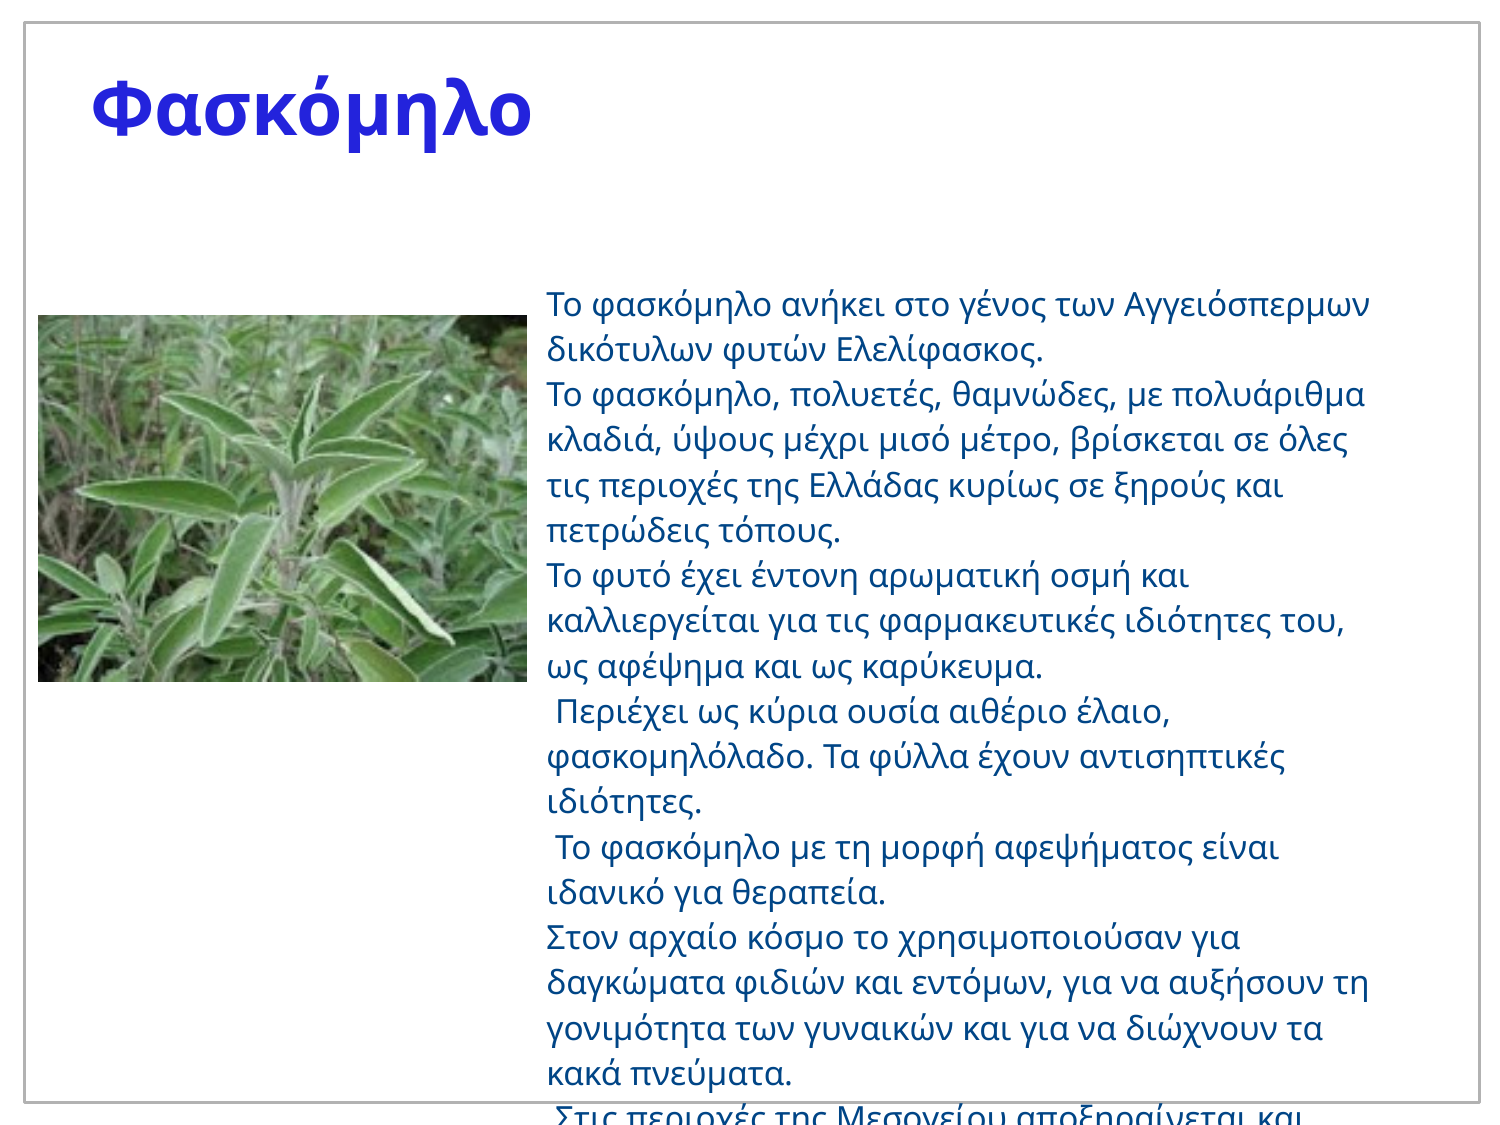

# Φασκόμηλο
Το φασκόμηλο ανήκει στο γένος των Αγγειόσπερμων δικότυλων φυτών Ελελίφασκος.
Το φασκόμηλο, πολυετές, θαμνώδες, με πολυάριθμα κλαδιά, ύψους μέχρι μισό μέτρο, βρίσκεται σε όλες τις περιοχές της Ελλάδας κυρίως σε ξηρούς και πετρώδεις τόπους.
Το φυτό έχει έντονη αρωματική οσμή και καλλιεργείται για τις φαρμακευτικές ιδιότητες του, ως αφέψημα και ως καρύκευμα.
 Περιέχει ως κύρια ουσία αιθέριο έλαιο, φασκομηλόλαδο. Τα φύλλα έχουν αντισηπτικές ιδιότητες.
 Το φασκόμηλο με τη μορφή αφεψήματος είναι ιδανικό για θεραπεία.
Στον αρχαίο κόσμο το χρησιμοποιούσαν για δαγκώματα φιδιών και εντόμων, για να αυξήσουν τη γονιμότητα των γυναικών και για να διώχνουν τα κακά πνεύματα.
 Στις περιοχές της Μεσογείου αποξηραίνεται και πίνεται ως αφέψημα, το γνωστό φασκόμηλο.